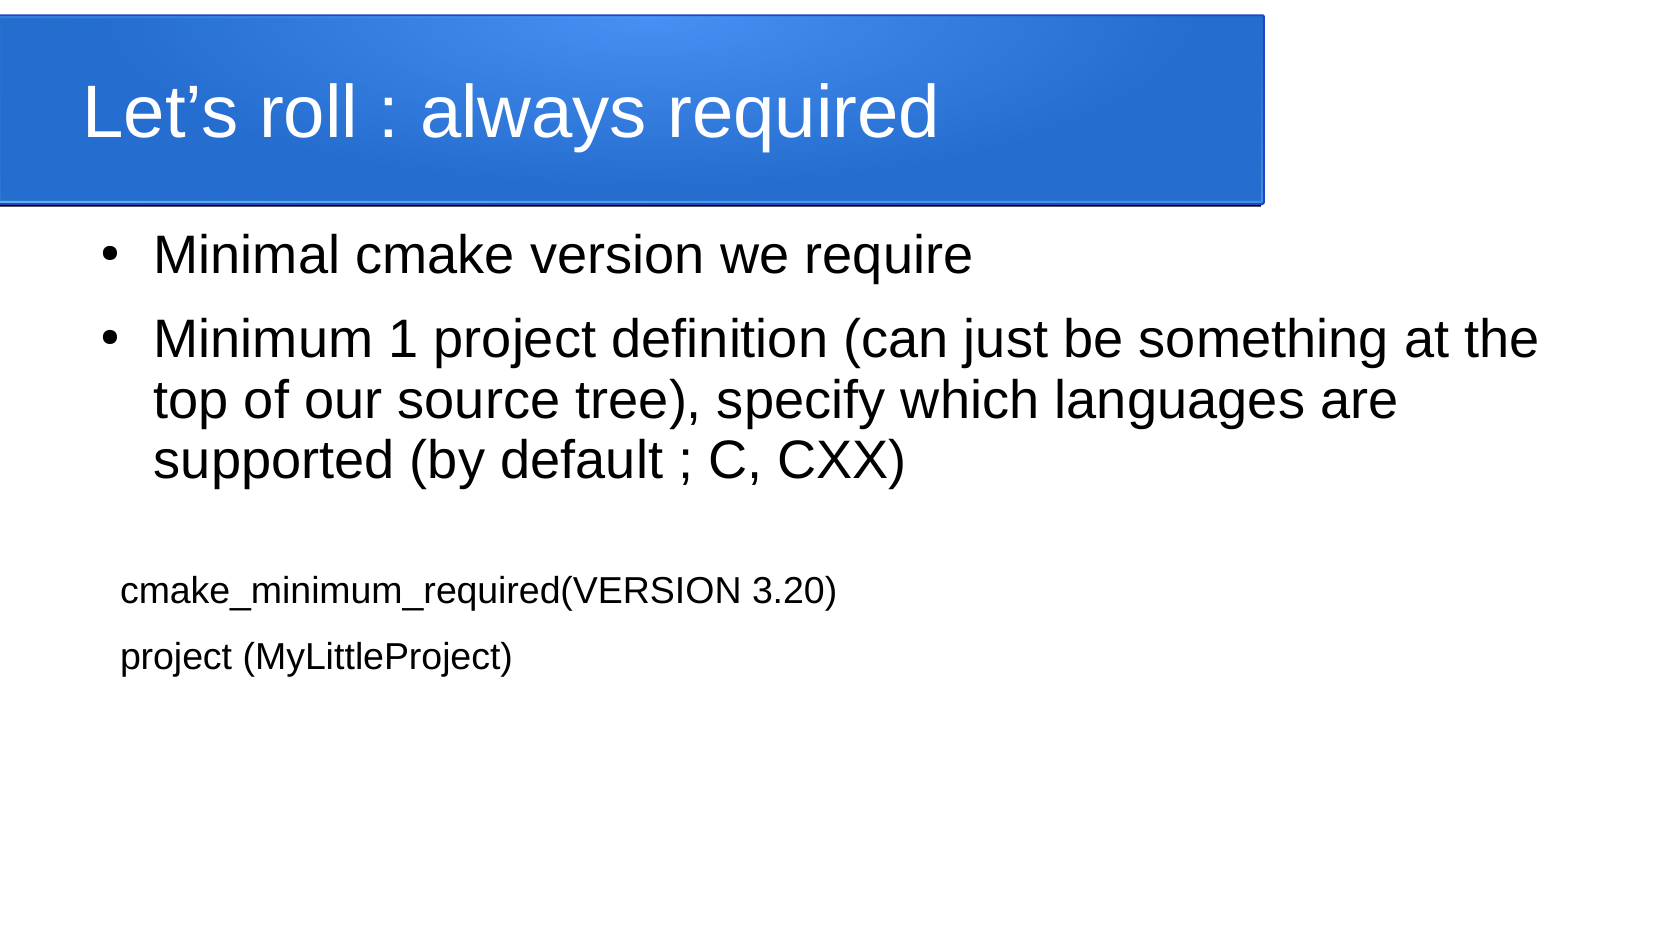

# Let’s roll : always required
Minimal cmake version we require
Minimum 1 project definition (can just be something at the top of our source tree), specify which languages are supported (by default ; C, CXX)
cmake_minimum_required(VERSION 3.20)
project (MyLittleProject)